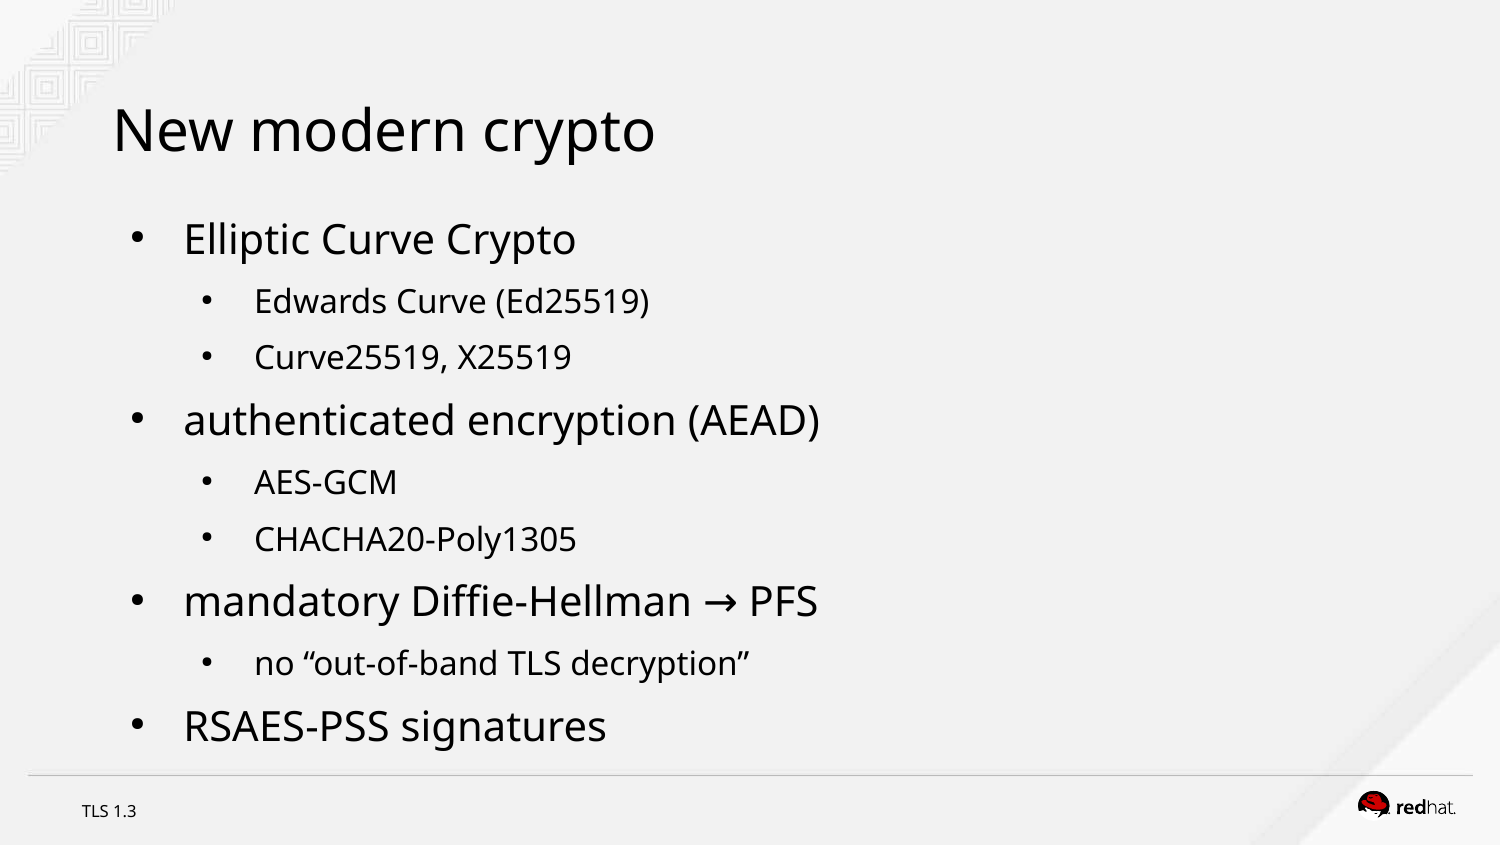

# New modern crypto
Elliptic Curve Crypto
Edwards Curve (Ed25519)
Curve25519, X25519
authenticated encryption (AEAD)
AES-GCM
CHACHA20-Poly1305
mandatory Diffie-Hellman → PFS
no “out-of-band TLS decryption”
RSAES-PSS signatures
TLS 1.3